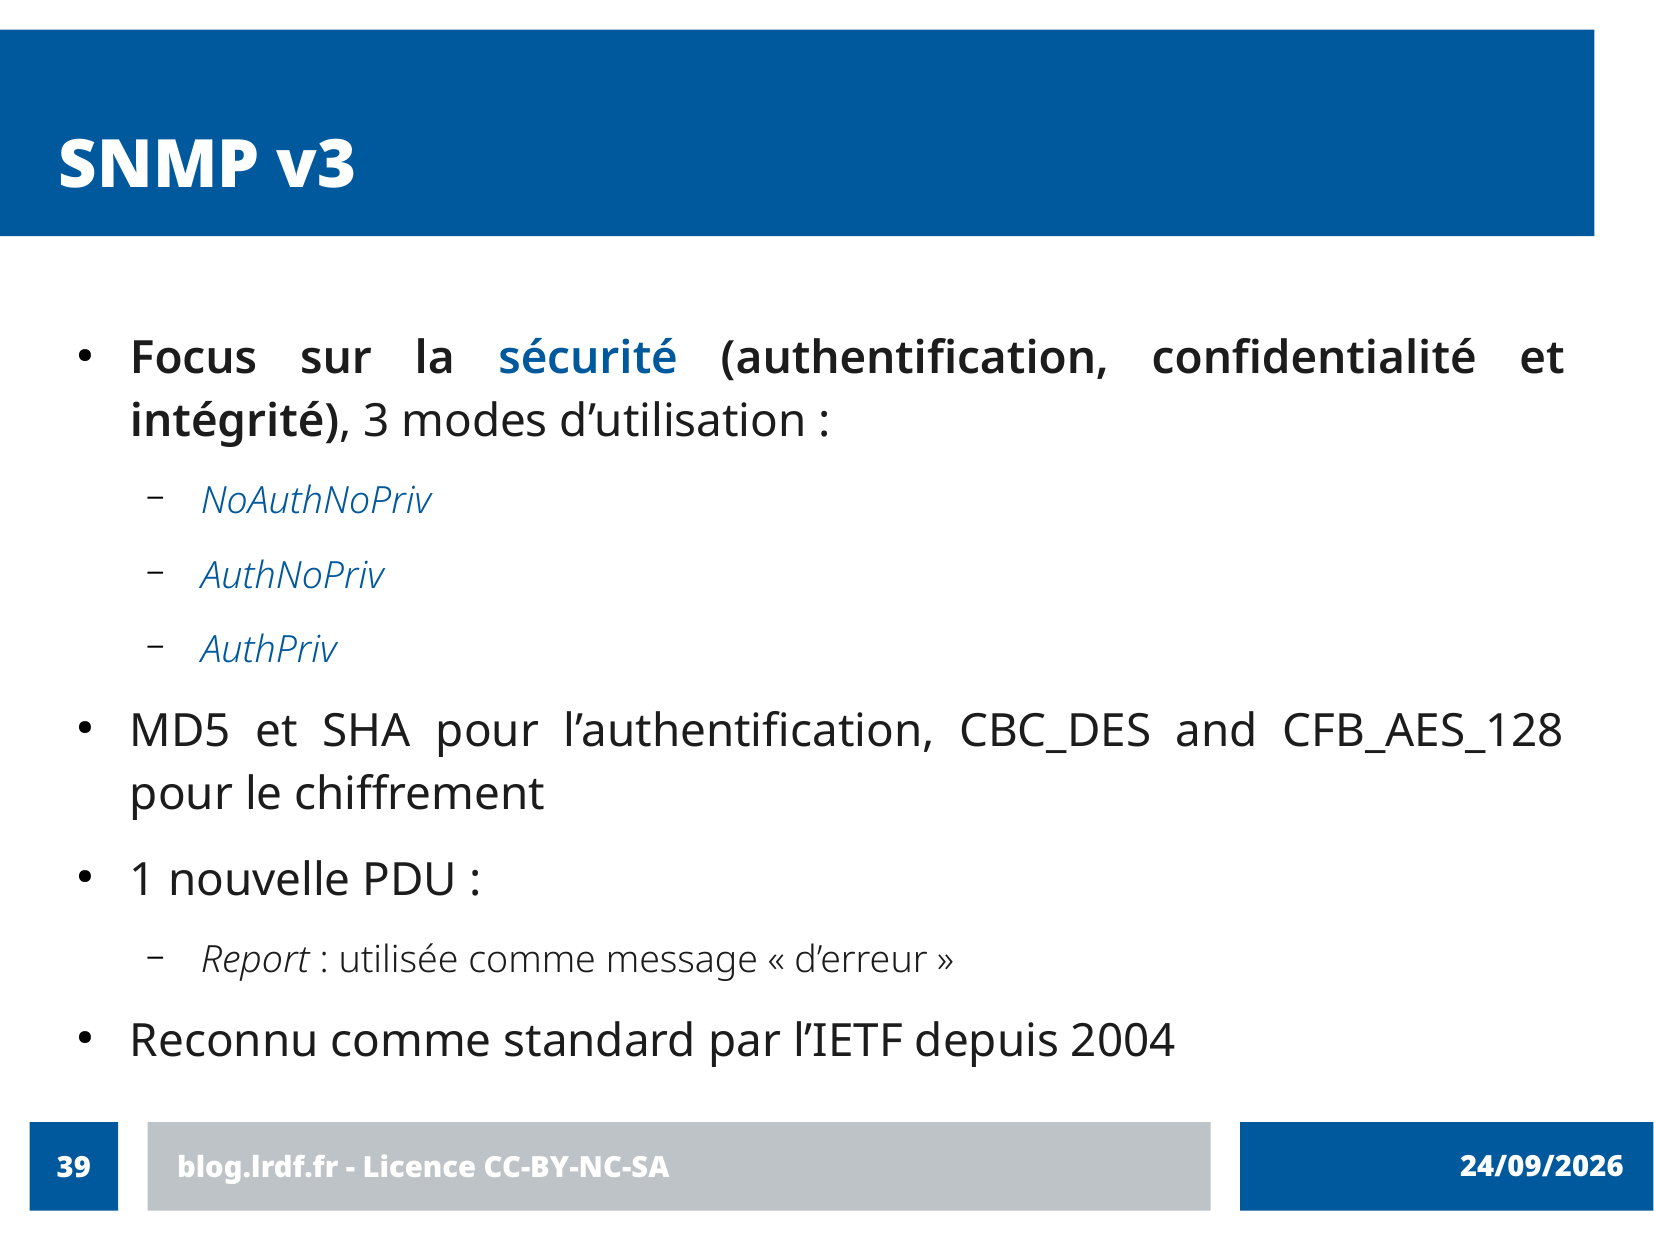

# SNMP v3
Focus sur la sécurité (authentification, confidentialité et intégrité), 3 modes d’utilisation :
NoAuthNoPriv
AuthNoPriv
AuthPriv
MD5 et SHA pour l’authentification, CBC_DES and CFB_AES_128 pour le chiffrement
1 nouvelle PDU :
Report : utilisée comme message « d’erreur »
Reconnu comme standard par l’IETF depuis 2004
39
blog.lrdf.fr - Licence CC-BY-NC-SA